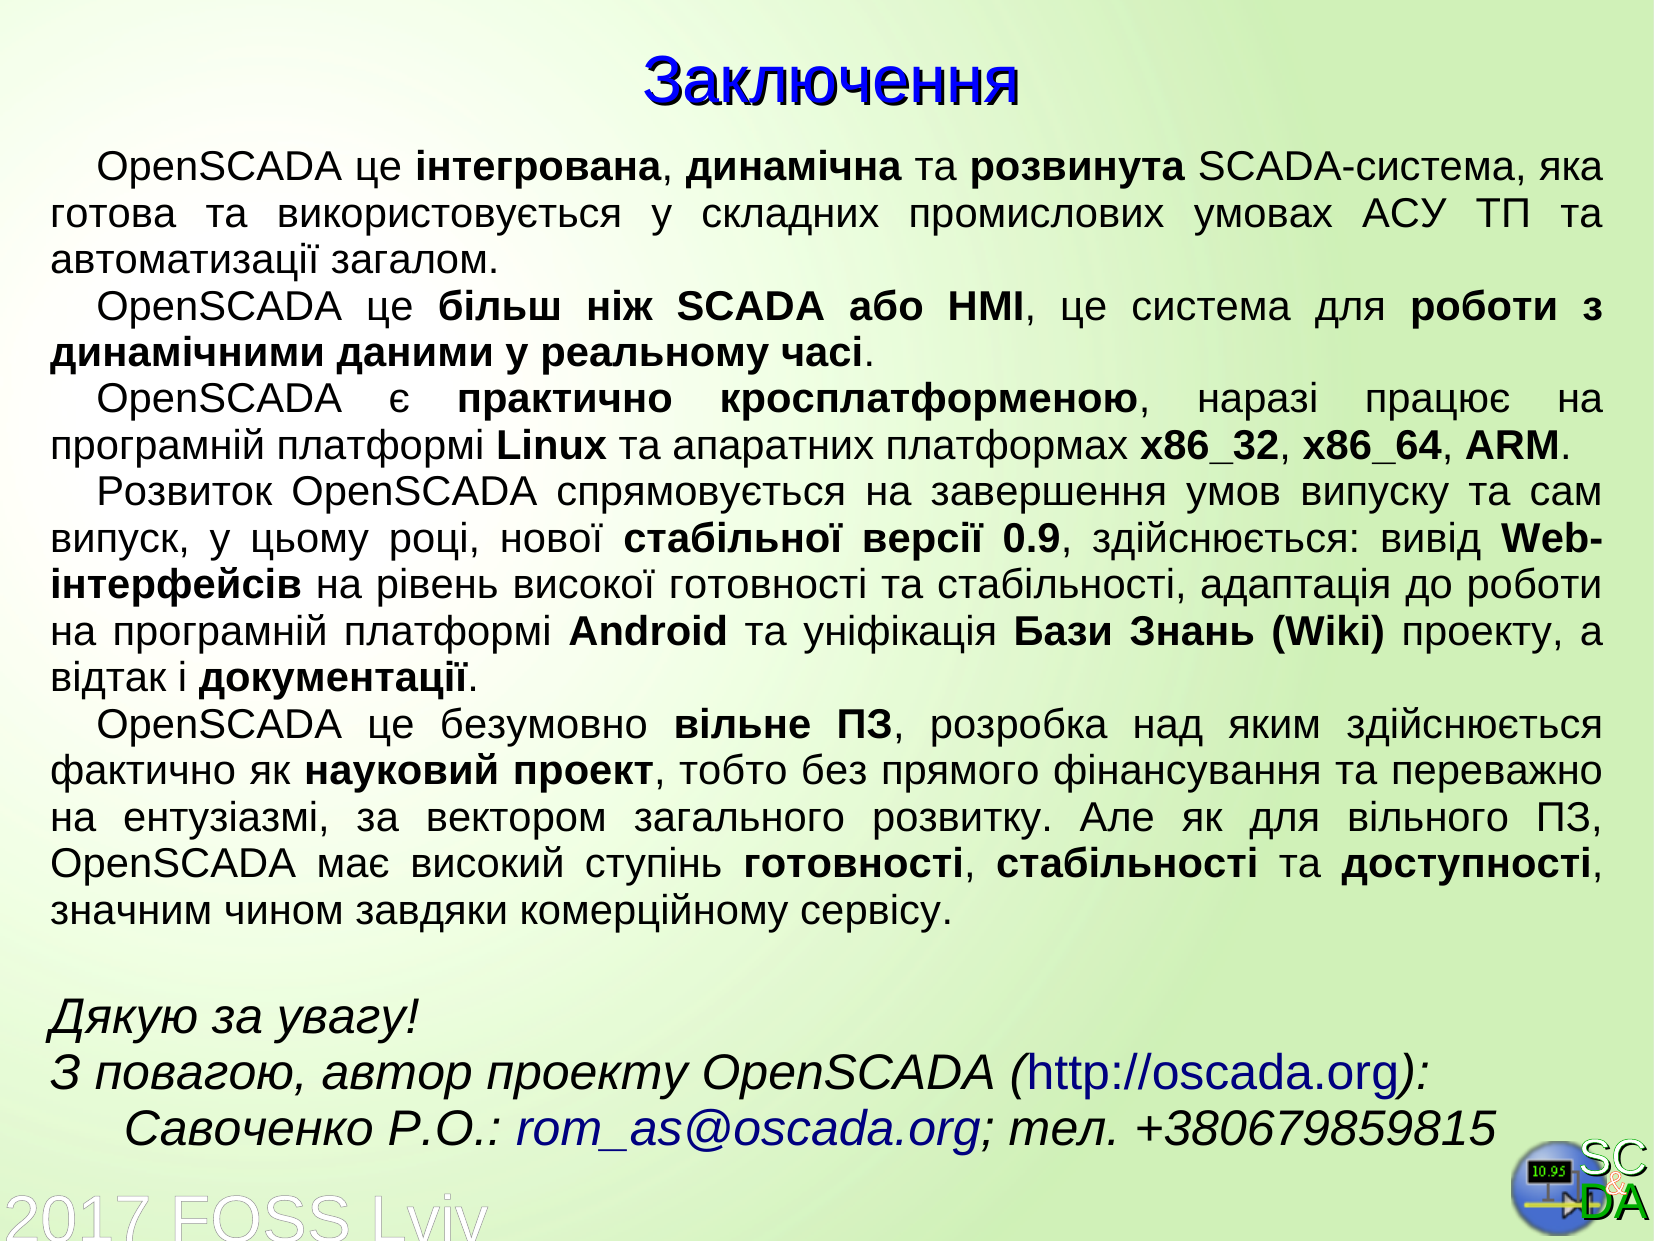

# Заключення
OpenSCADA це інтегрована, динамічна та розвинута SCADA-система, яка готова та використовується у складних промислових умовах АСУ ТП та автоматизації загалом.
OpenSCADA це більш ніж SCADA або HMI, це система для роботи з динамічними даними у реальному часі.
OpenSCADA є практично кросплатформеною, наразі працює на програмній платформі Linux та апаратних платформах x86_32, x86_64, ARM.
Розвиток OpenSCADA спрямовується на завершення умов випуску та сам випуск, у цьому році, нової стабільної версії 0.9, здійснюється: вивід Web-інтерфейсів на рівень високої готовності та стабільності, адаптація до роботи на програмній платформі Android та уніфікація Бази Знань (Wiki) проекту, а відтак і документації.
OpenSCADA це безумовно вільне ПЗ, розробка над яким здійснюється фактично як науковий проект, тобто без прямого фінансування та переважно на ентузіазмі, за вектором загального розвитку. Але як для вільного ПЗ, OpenSCADA має високий ступінь готовності, стабільності та доступності, значним чином завдяки комерційному сервісу.
Дякую за увагу!
З повагою, автор проекту OpenSCADA (http://oscada.org):
	Савоченко Р.О.: rom_as@oscada.org; тел. +380679859815